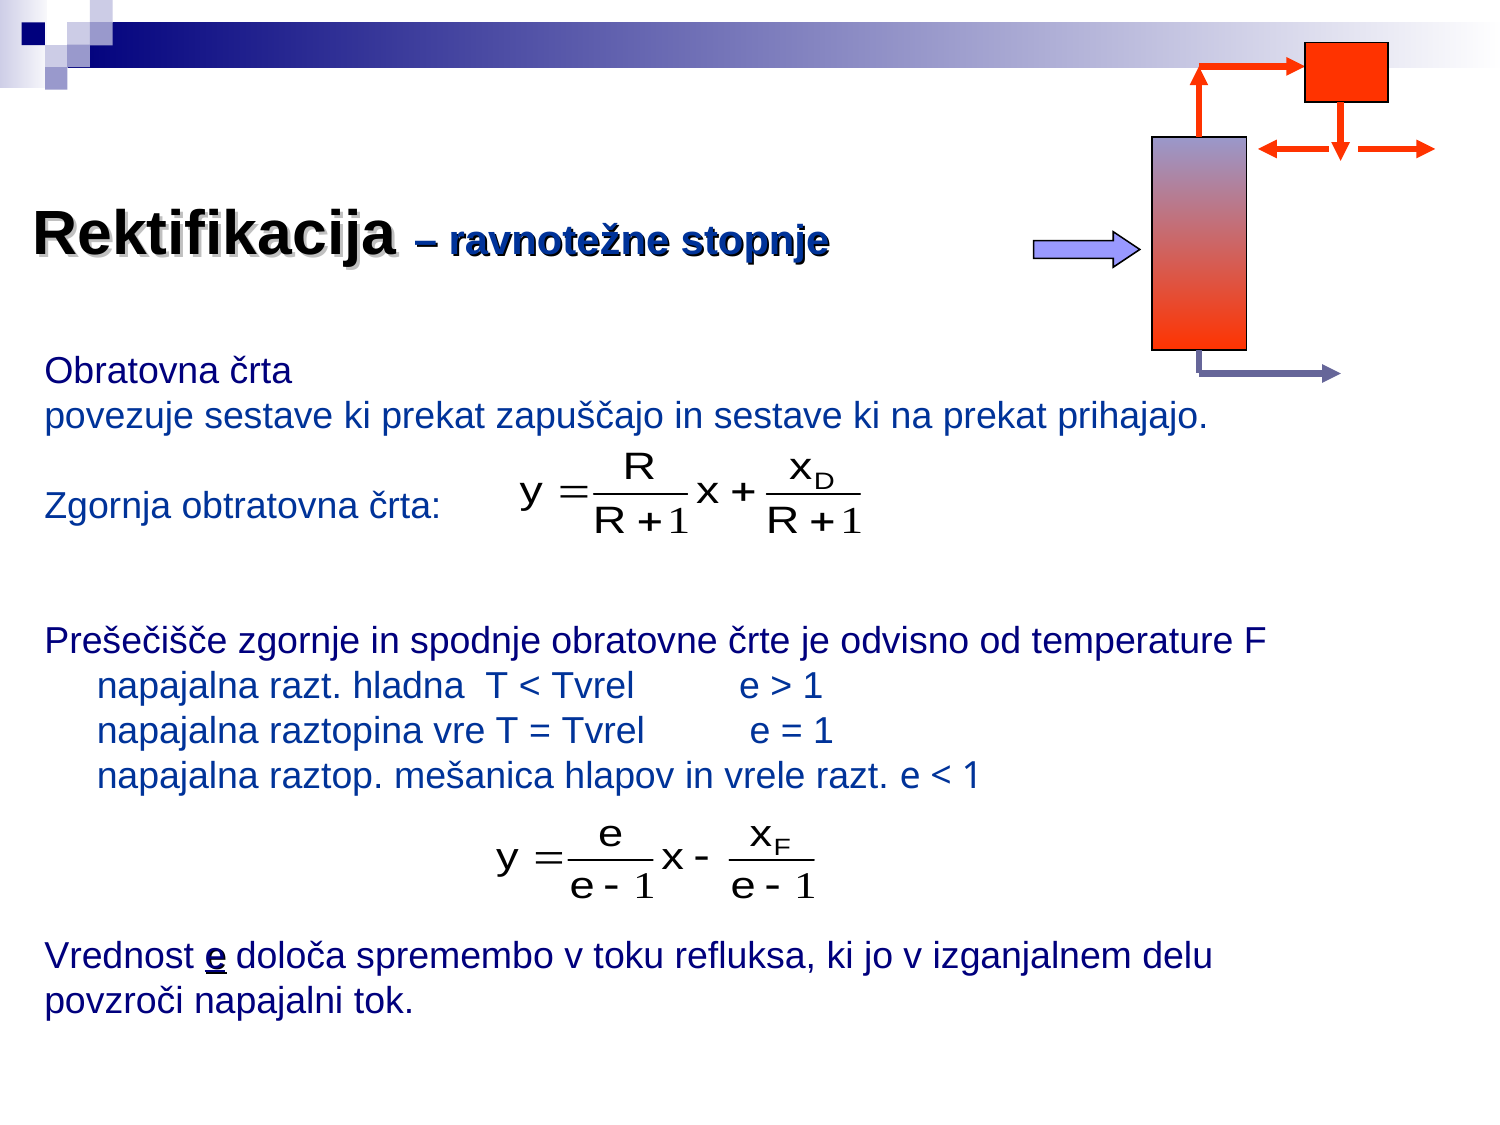

Rektifikacija – ravnotežne stopnje
Obratovna črta
povezuje sestave ki prekat zapuščajo in sestave ki na prekat prihajajo.
Zgornja obtratovna črta:
Prešečišče zgornje in spodnje obratovne črte je odvisno od temperature F
 napajalna razt. hladna T < Tvrel e > 1
 napajalna raztopina vre T = Tvrel e = 1
 napajalna raztop. mešanica hlapov in vrele razt. e < 1
Vrednost e določa spremembo v toku refluksa, ki jo v izganjalnem delu povzroči napajalni tok.